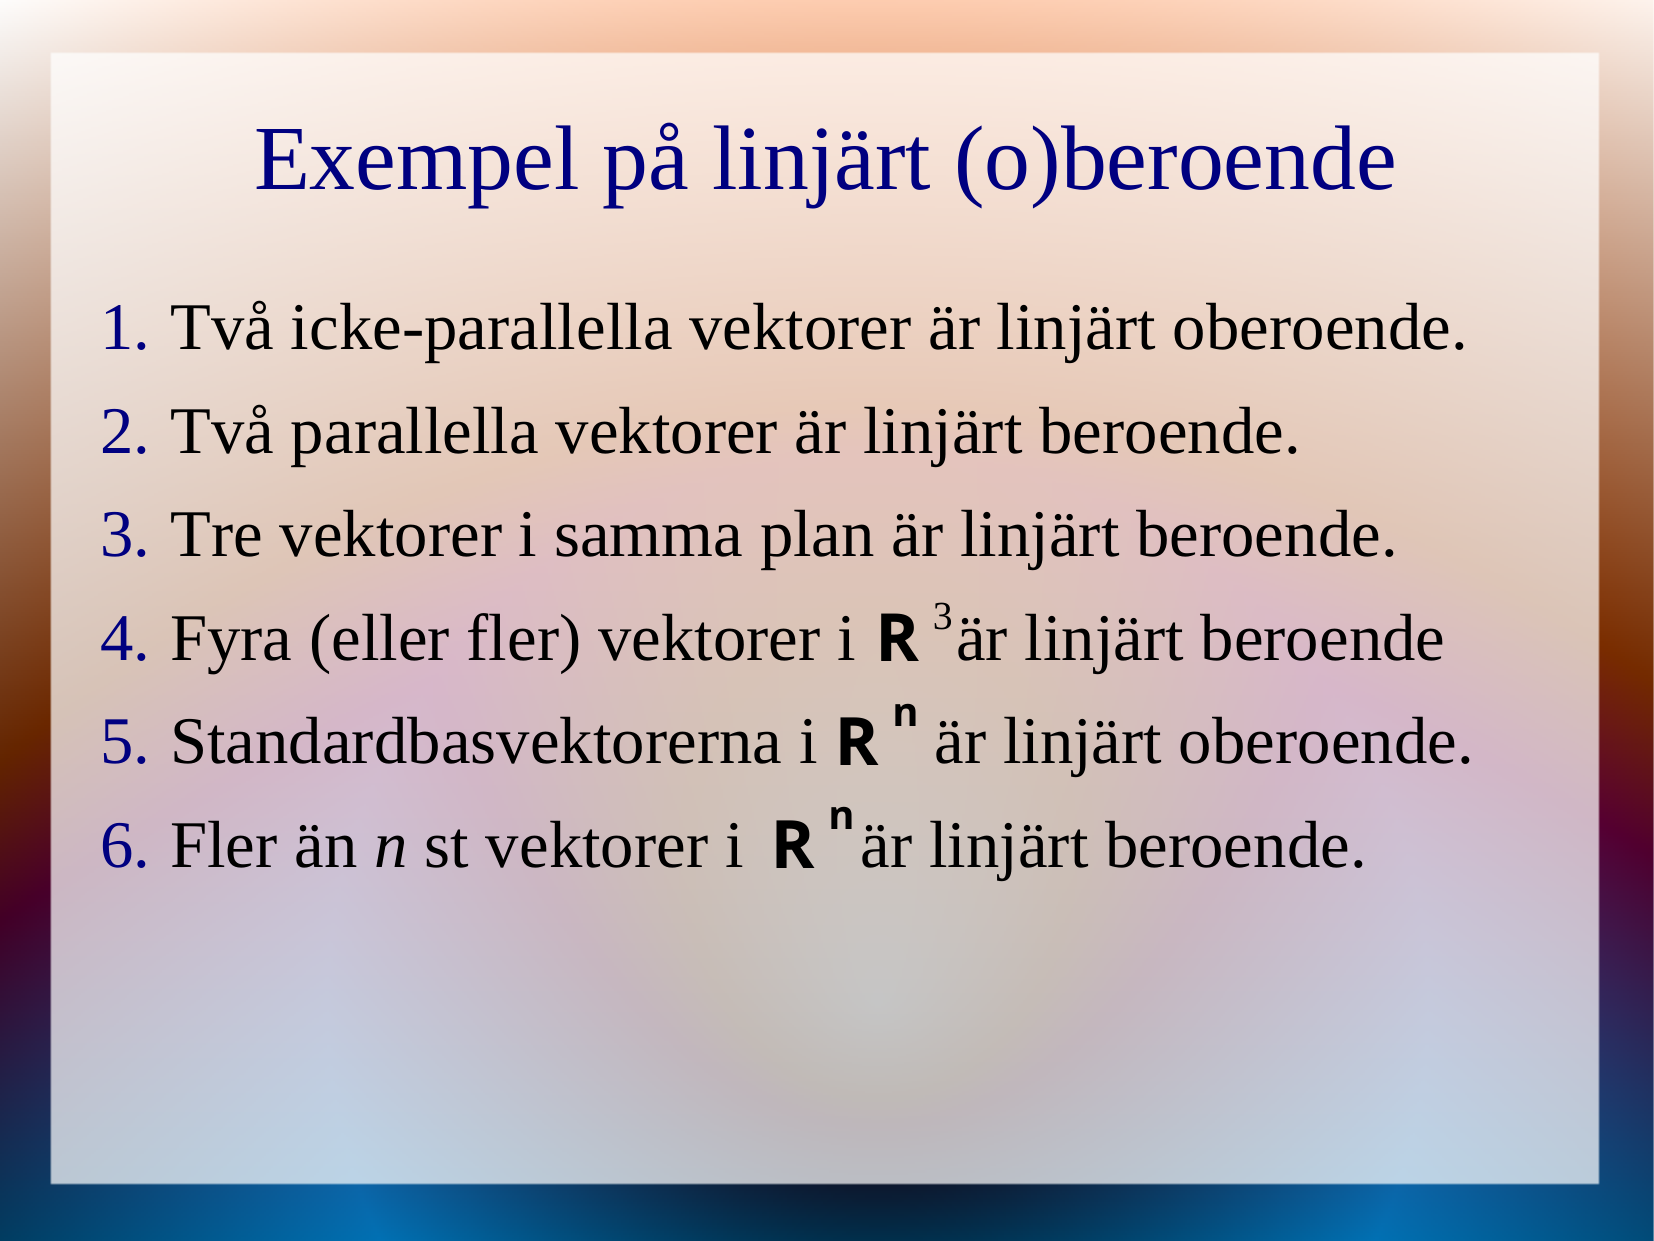

# Exempel på linjärt (o)beroende
 Två icke-parallella vektorer är linjärt oberoende.
 Två parallella vektorer är linjärt beroende.
 Tre vektorer i samma plan är linjärt beroende.
 Fyra (eller fler) vektorer i är linjärt beroende
 Standardbasvektorerna i är linjärt oberoende.
 Fler än n st vektorer i är linjärt beroende.